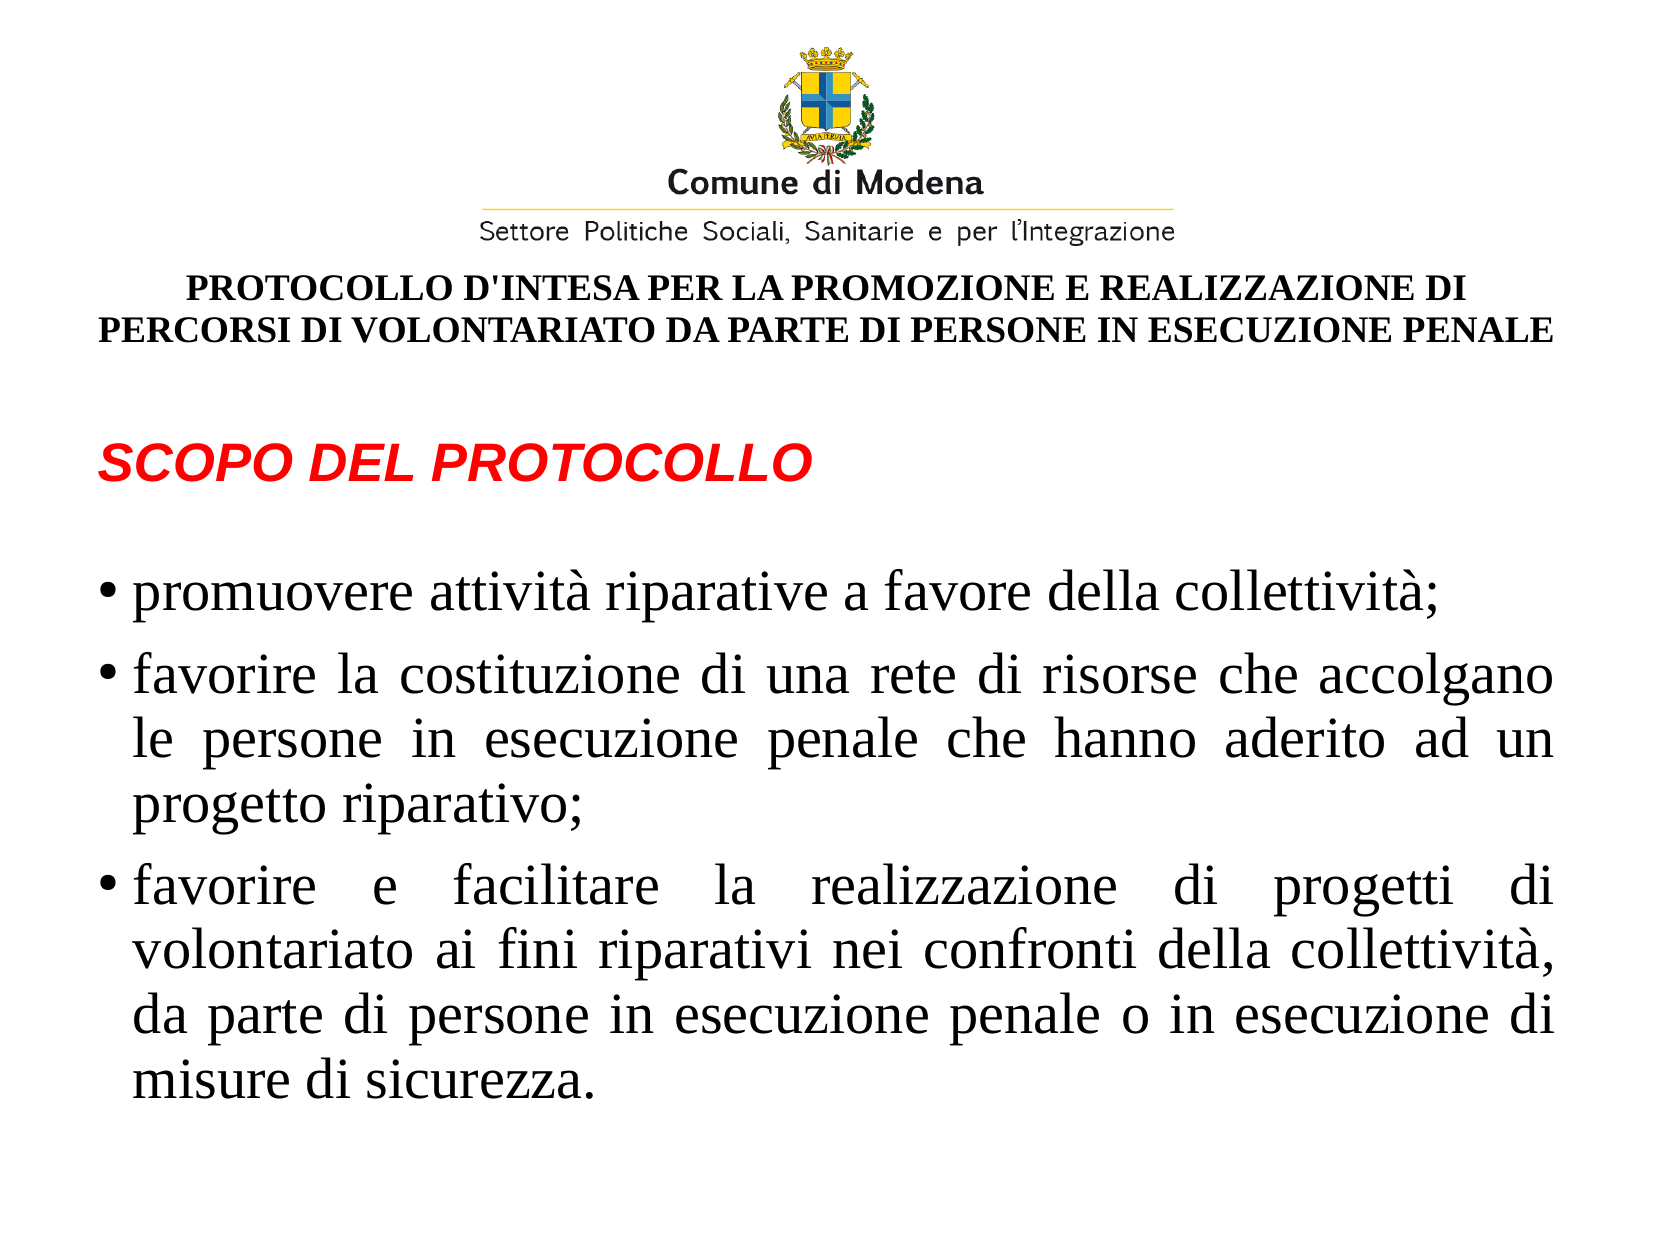

PROTOCOLLO D'INTESA PER LA PROMOZIONE E REALIZZAZIONE DI PERCORSI DI VOLONTARIATO DA PARTE DI PERSONE IN ESECUZIONE PENALE
SCOPO DEL PROTOCOLLO
promuovere attività riparative a favore della collettività;
favorire la costituzione di una rete di risorse che accolgano le persone in esecuzione penale che hanno aderito ad un progetto riparativo;
favorire e facilitare la realizzazione di progetti di volontariato ai fini riparativi nei confronti della collettività, da parte di persone in esecuzione penale o in esecuzione di misure di sicurezza.